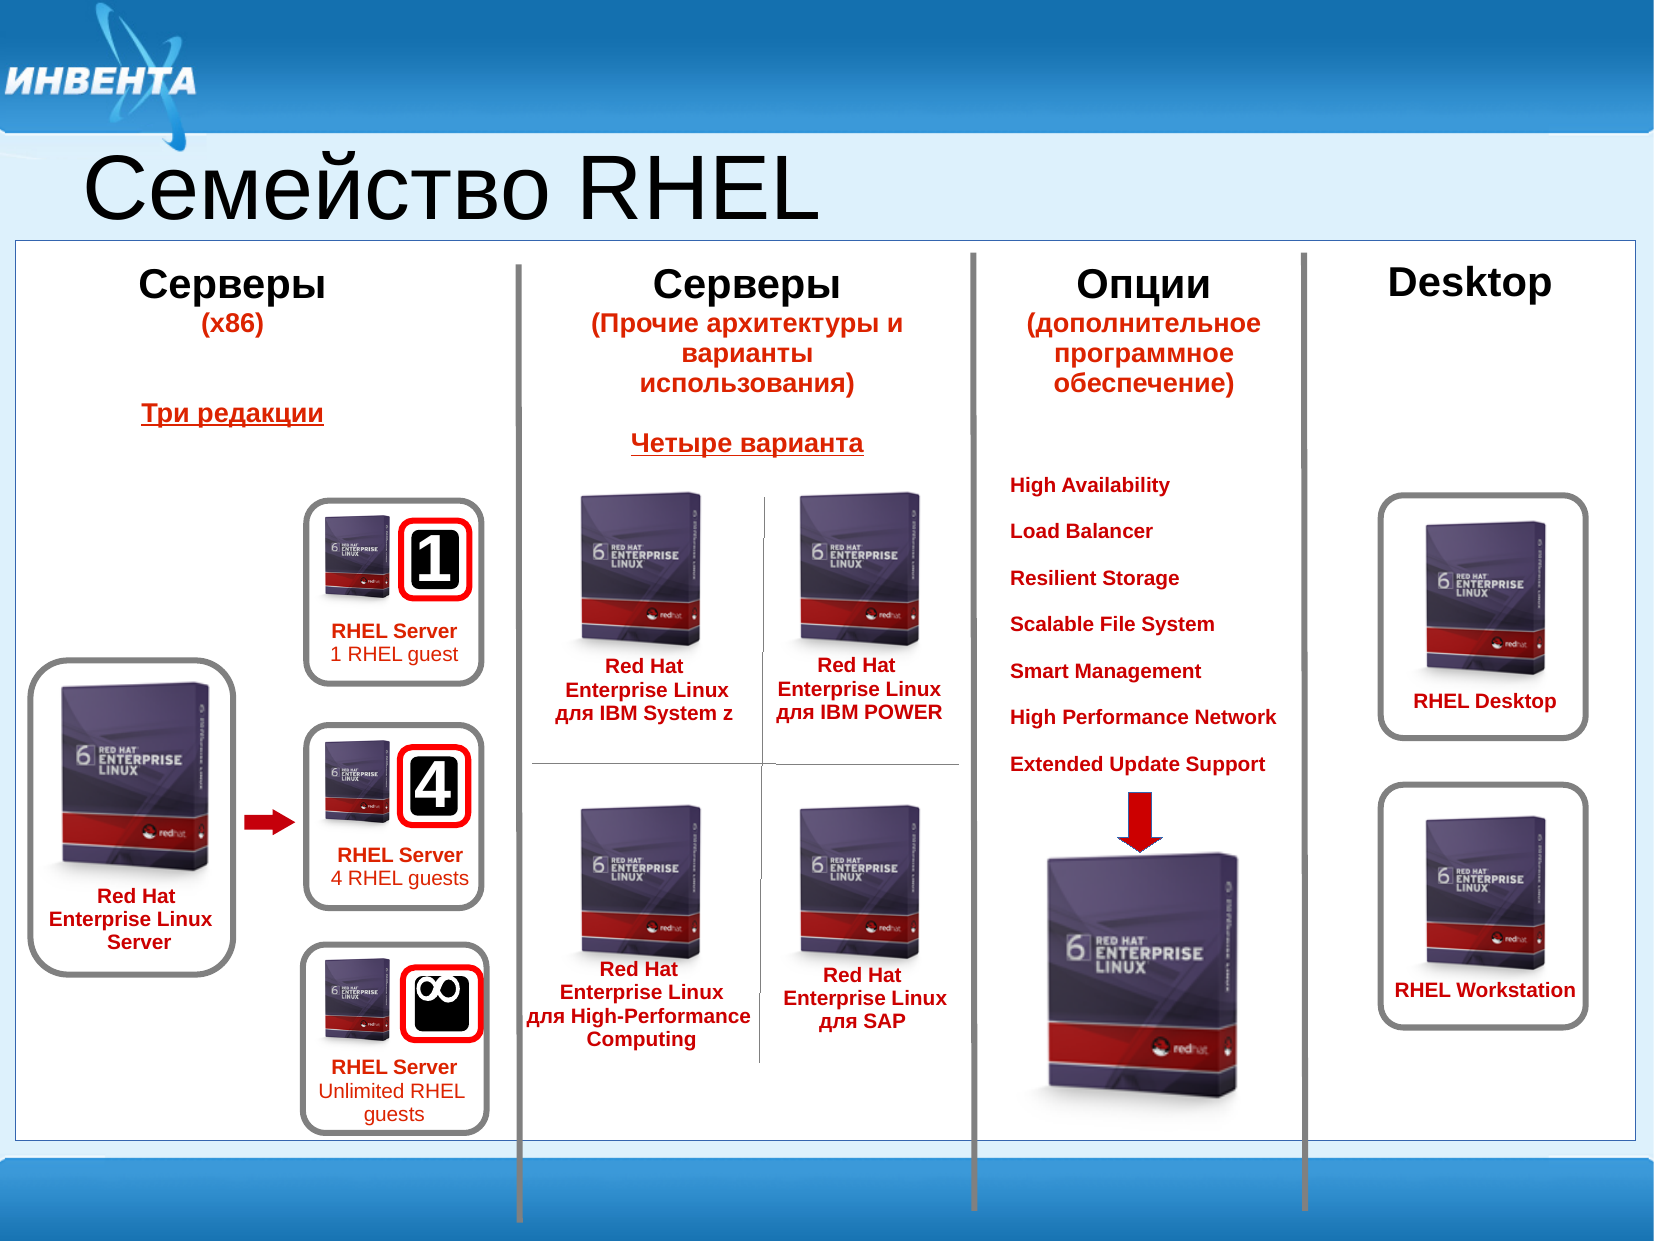

# Семейство RHEL
Desktop
Серверы
(x86)
Три редакции
Серверы
(Прочие архитектуры и варианты использования)
Четыре варианта
Опции
(дополнительное программное обеспечение)
High Availability
Load Balancer
Resilient Storage
Scalable File System
Smart Management
High Performance Network
Extended Update Support
1
RHEL Server
1 RHEL guest
Red Hat
Enterprise Linux
для IBM POWER
Red Hat
 Enterprise Linux
для IBM System z
RHEL Desktop
4
RHEL Server
4 RHEL guests
Red Hat
Enterprise Linux
Server
Red Hat
Enterprise Linux
для High-Performance
Computing

Red Hat
Enterprise Linux
для SAP
RHEL Workstation
RHEL Server
Unlimited RHEL
guests